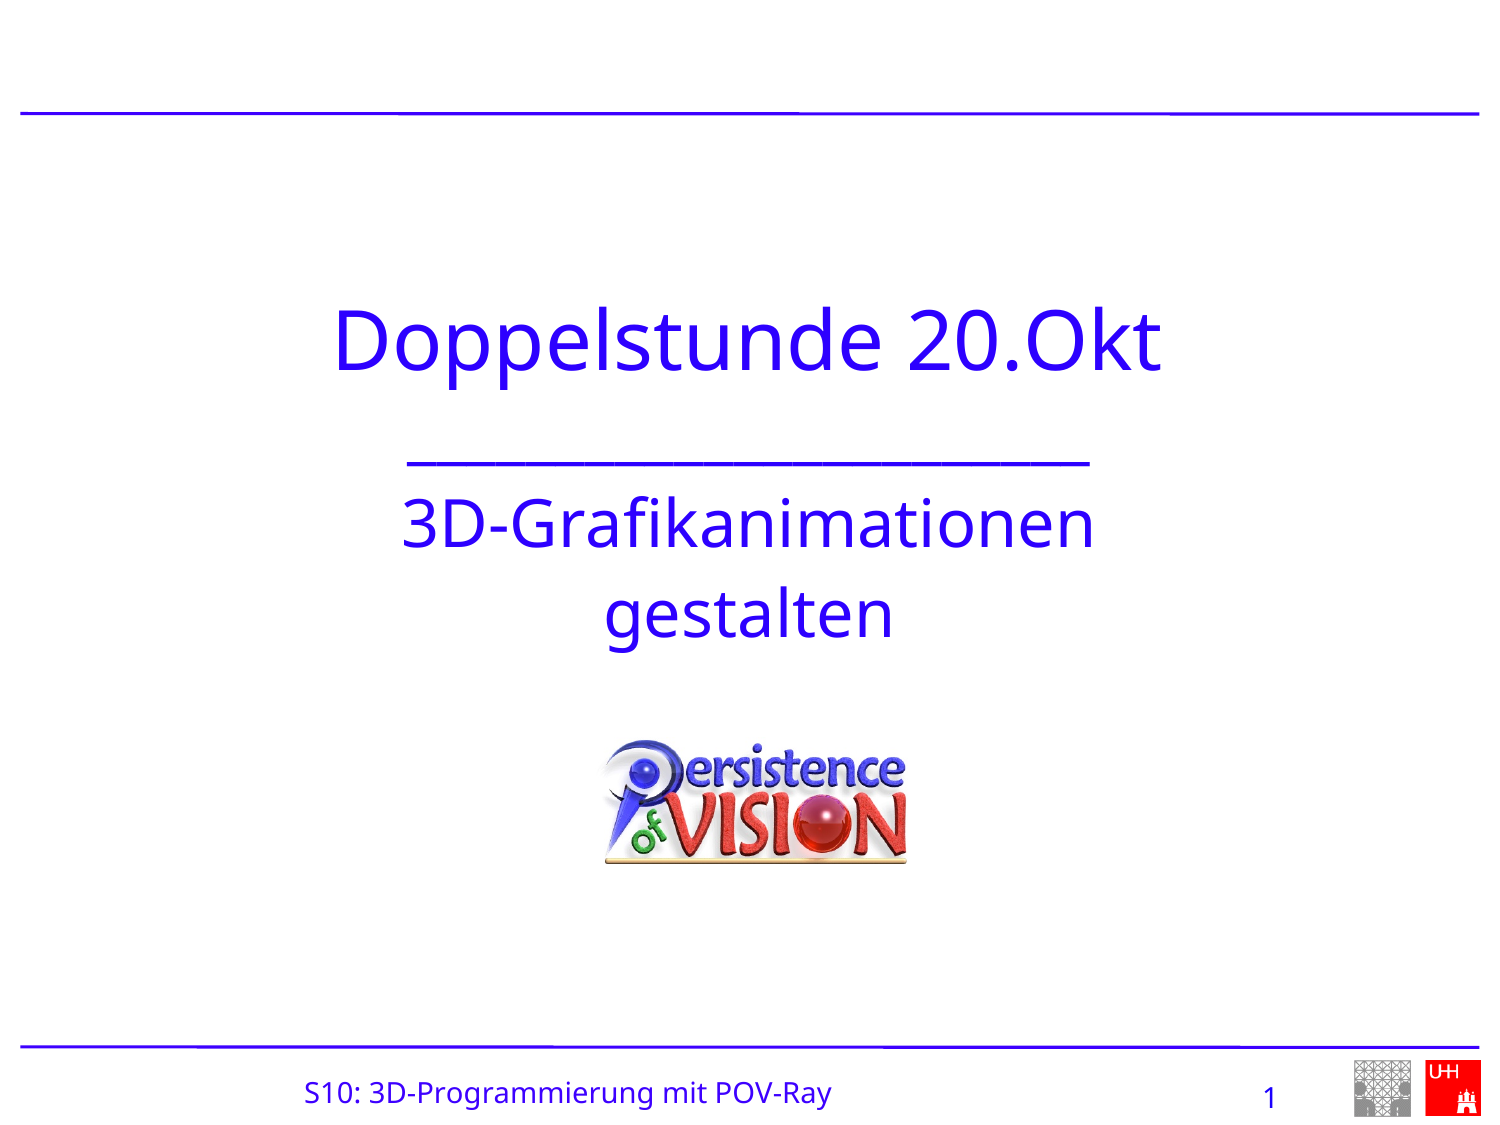

# Doppelstunde 20.Okt
_______________________
3D-Grafikanimationen
gestalten
1